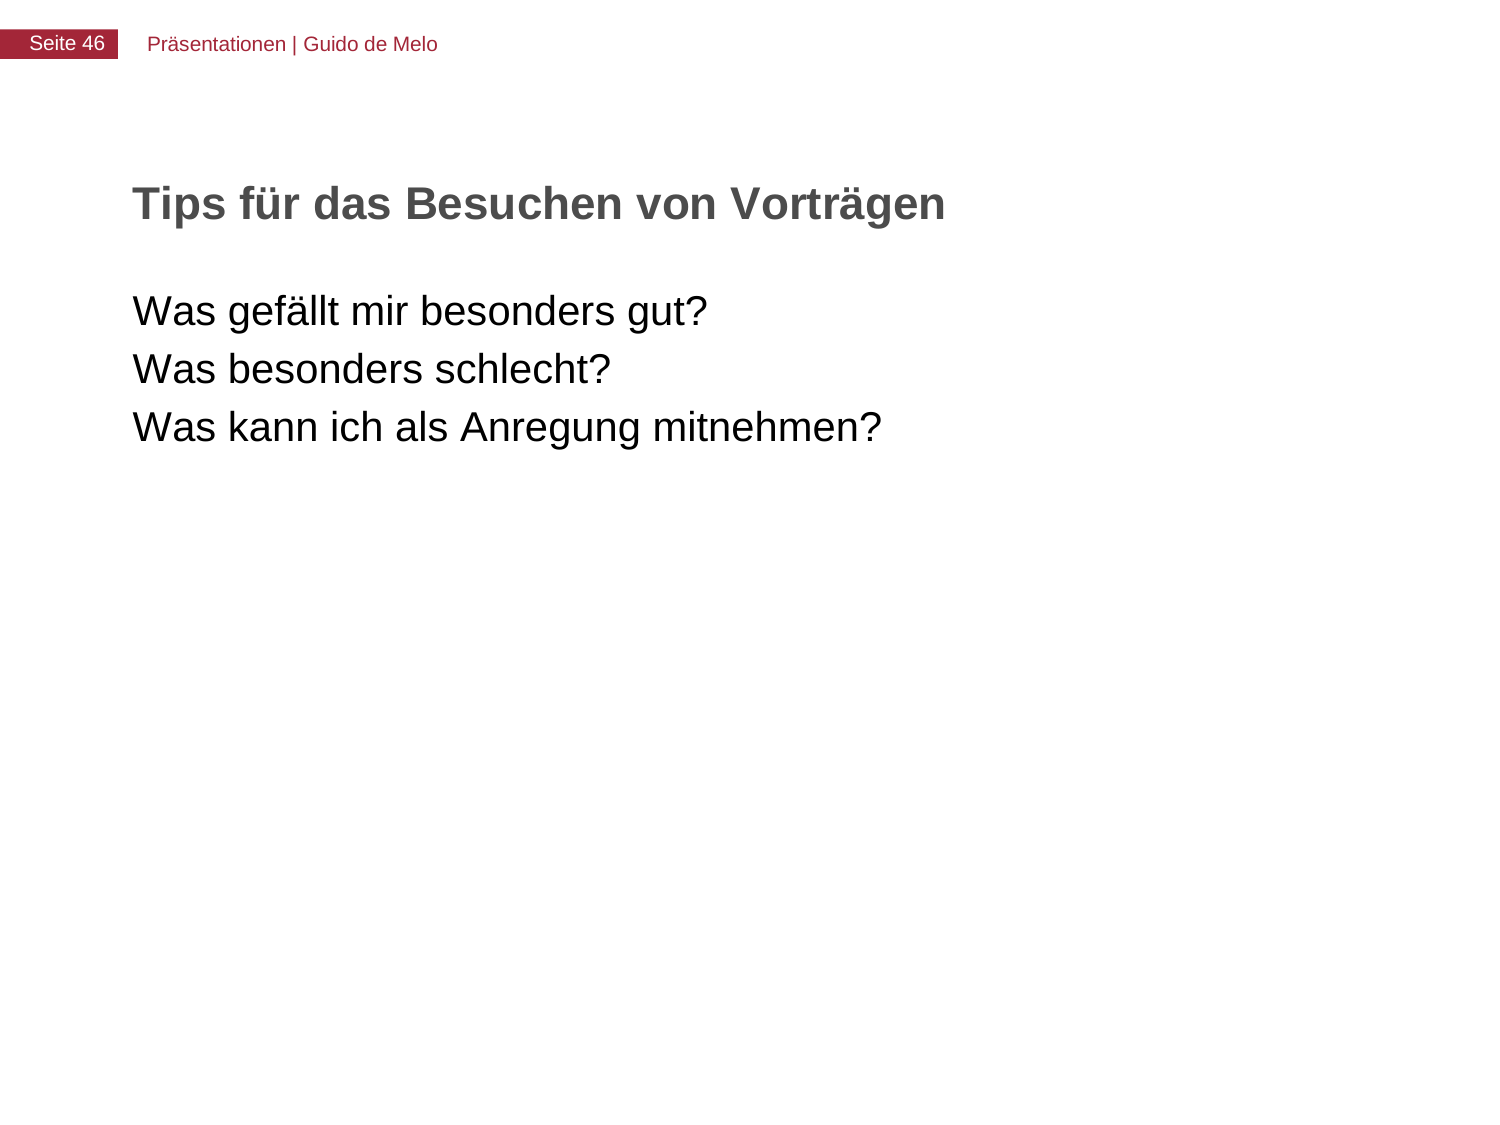

# Tips für das Besuchen von Vorträgen
Was gefällt mir besonders gut?
Was besonders schlecht?
Was kann ich als Anregung mitnehmen?